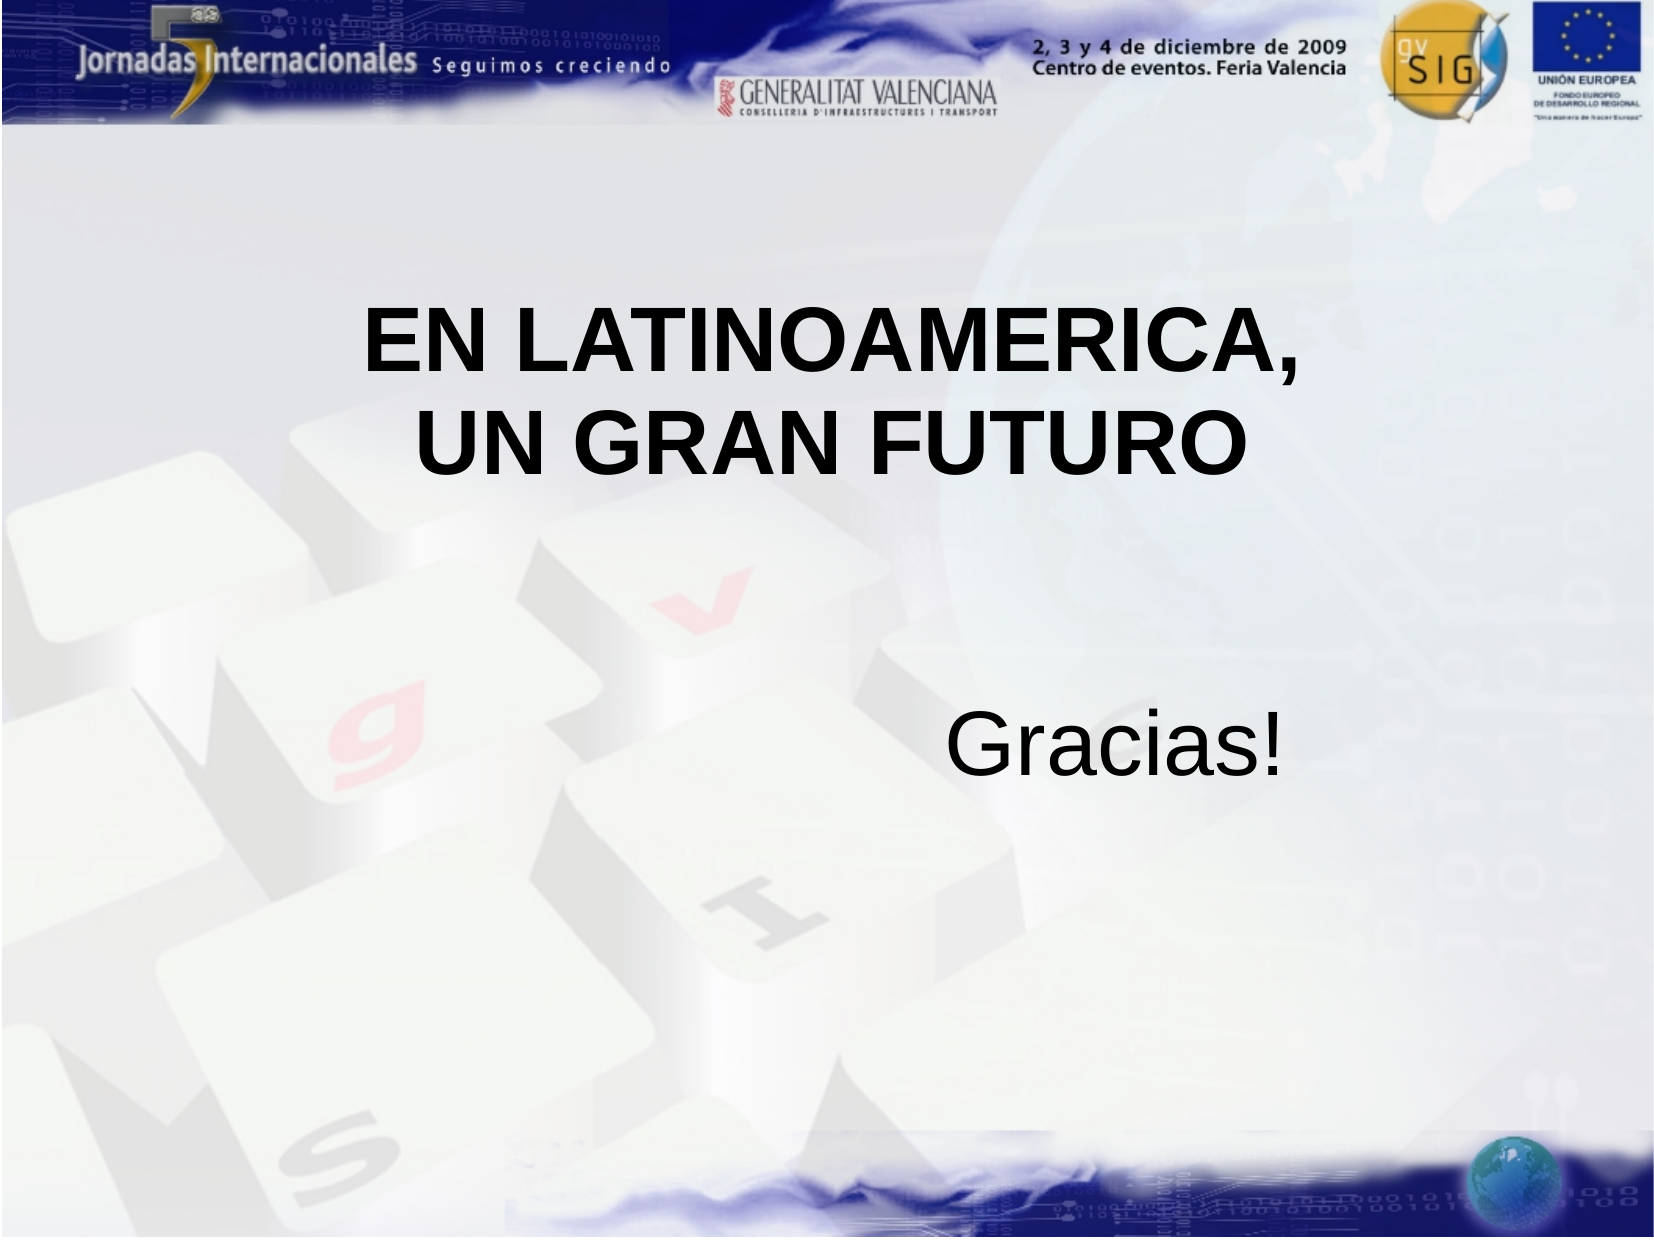

# EN LATINOAMERICA, UN GRAN FUTURO
Gracias!